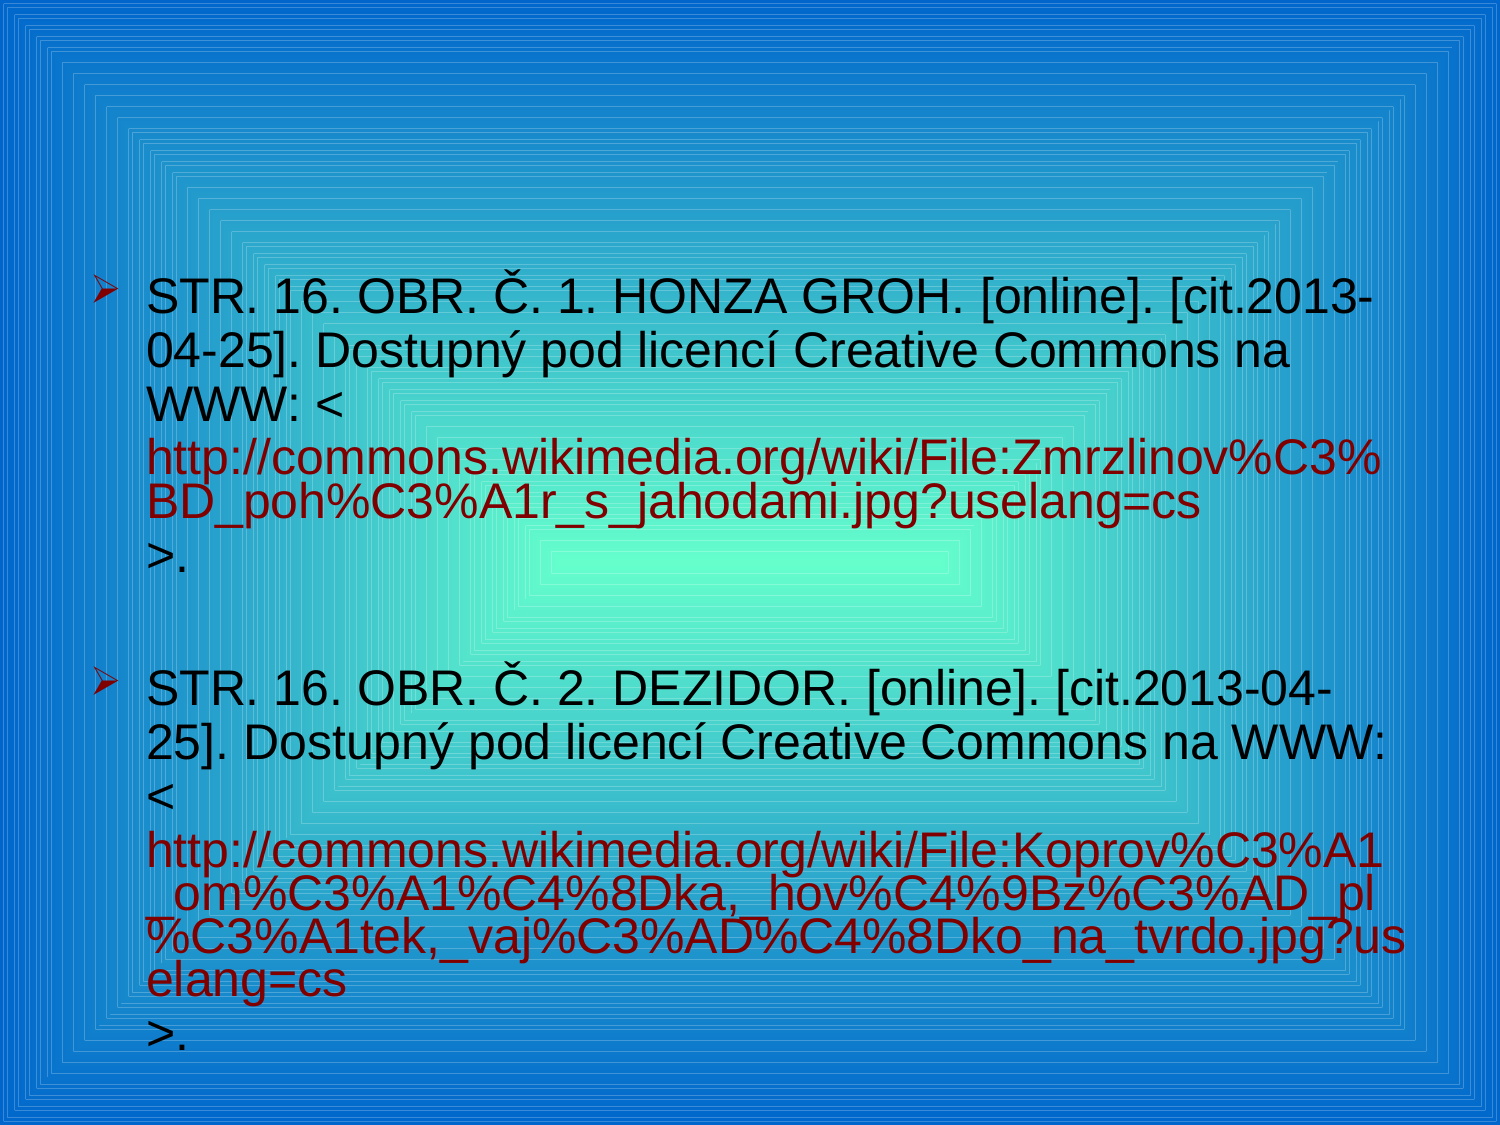

# STR. 16. OBR. Č. 1. HONZA GROH. [online]. [cit.2013-04-25]. Dostupný pod licencí Creative Commons na WWW: <http://commons.wikimedia.org/wiki/File:Zmrzlinov%C3%BD_poh%C3%A1r_s_jahodami.jpg?uselang=cs>.
STR. 16. OBR. Č. 2. DEZIDOR. [online]. [cit.2013-04-25]. Dostupný pod licencí Creative Commons na WWW: <http://commons.wikimedia.org/wiki/File:Koprov%C3%A1_om%C3%A1%C4%8Dka,_hov%C4%9Bz%C3%AD_pl%C3%A1tek,_vaj%C3%AD%C4%8Dko_na_tvrdo.jpg?uselang=cs>.